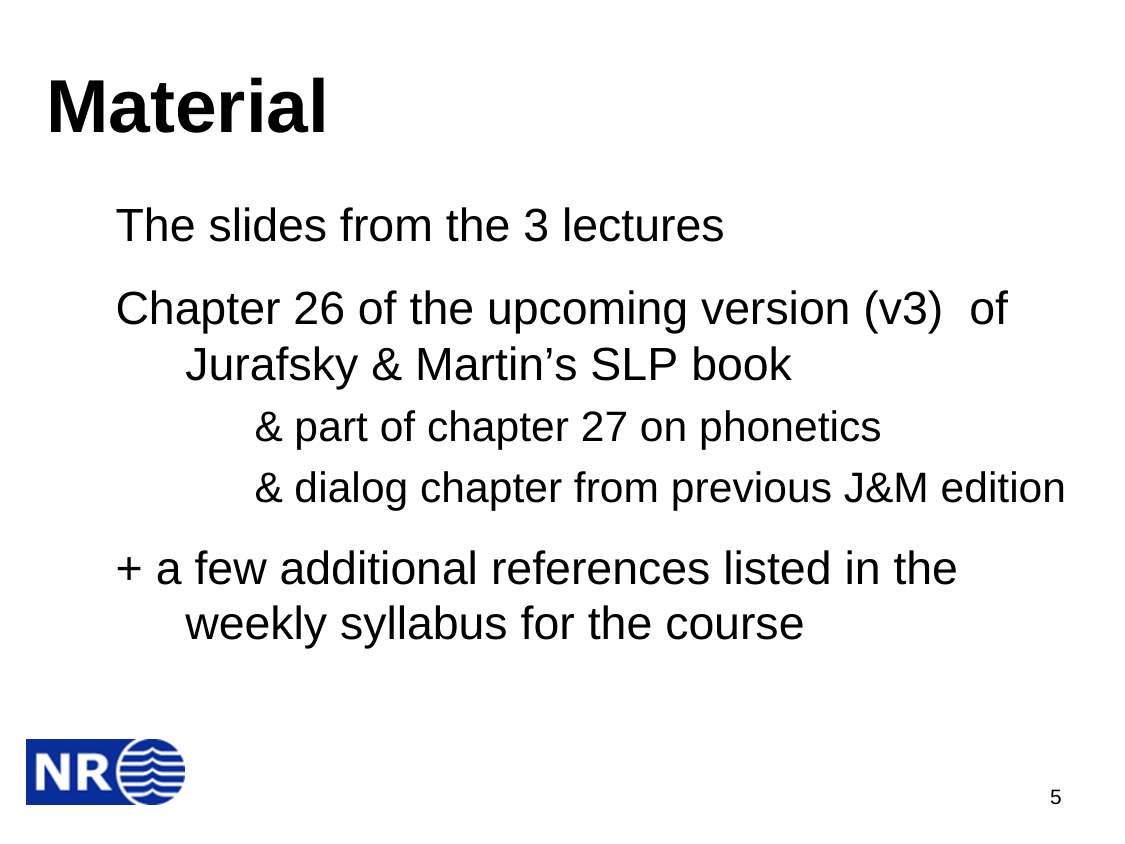

# Material
The slides from the 3 lectures
Chapter 26 of the upcoming version (v3) of Jurafsky & Martin’s SLP book
& part of chapter 27 on phonetics
& dialog chapter from previous J&M edition
+ a few additional references listed in the weekly syllabus for the course
5